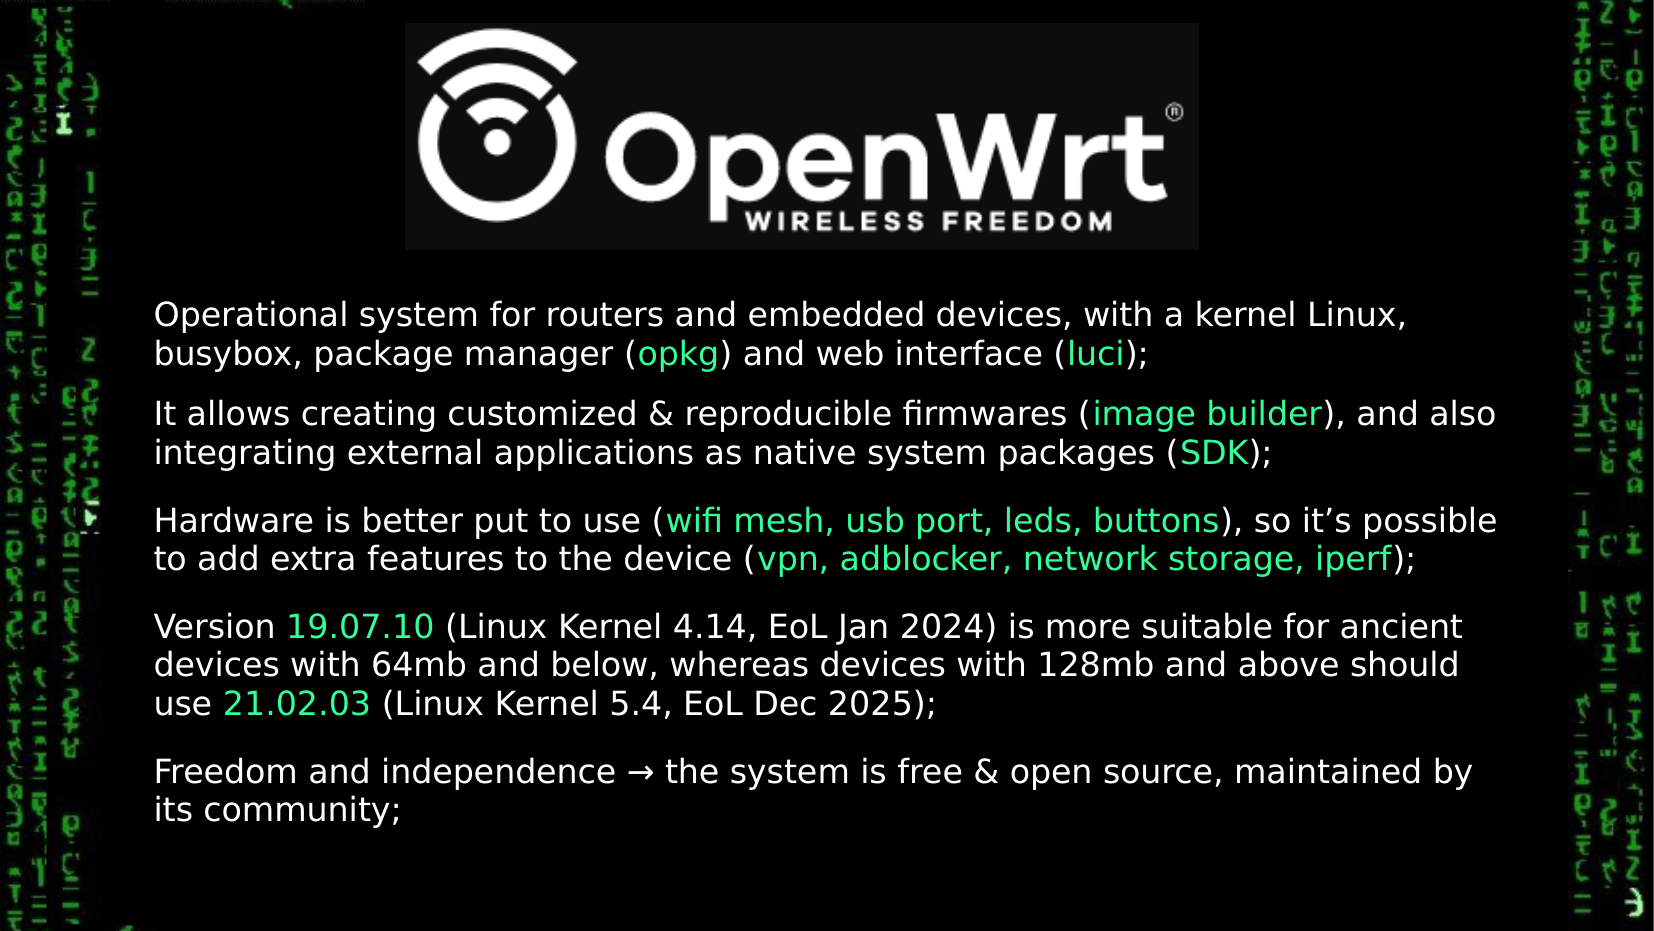

# Operational system for routers and embedded devices, with a kernel Linux, busybox, package manager (opkg) and web interface (luci);
It allows creating customized & reproducible firmwares (image builder), and also integrating external applications as native system packages (SDK);
Hardware is better put to use (wifi mesh, usb port, leds, buttons), so it’s possible to add extra features to the device (vpn, adblocker, network storage, iperf);
Version 19.07.10 (Linux Kernel 4.14, EoL Jan 2024) is more suitable for ancient devices with 64mb and below, whereas devices with 128mb and above should use 21.02.03 (Linux Kernel 5.4, EoL Dec 2025);
Freedom and independence → the system is free & open source, maintained by its community;